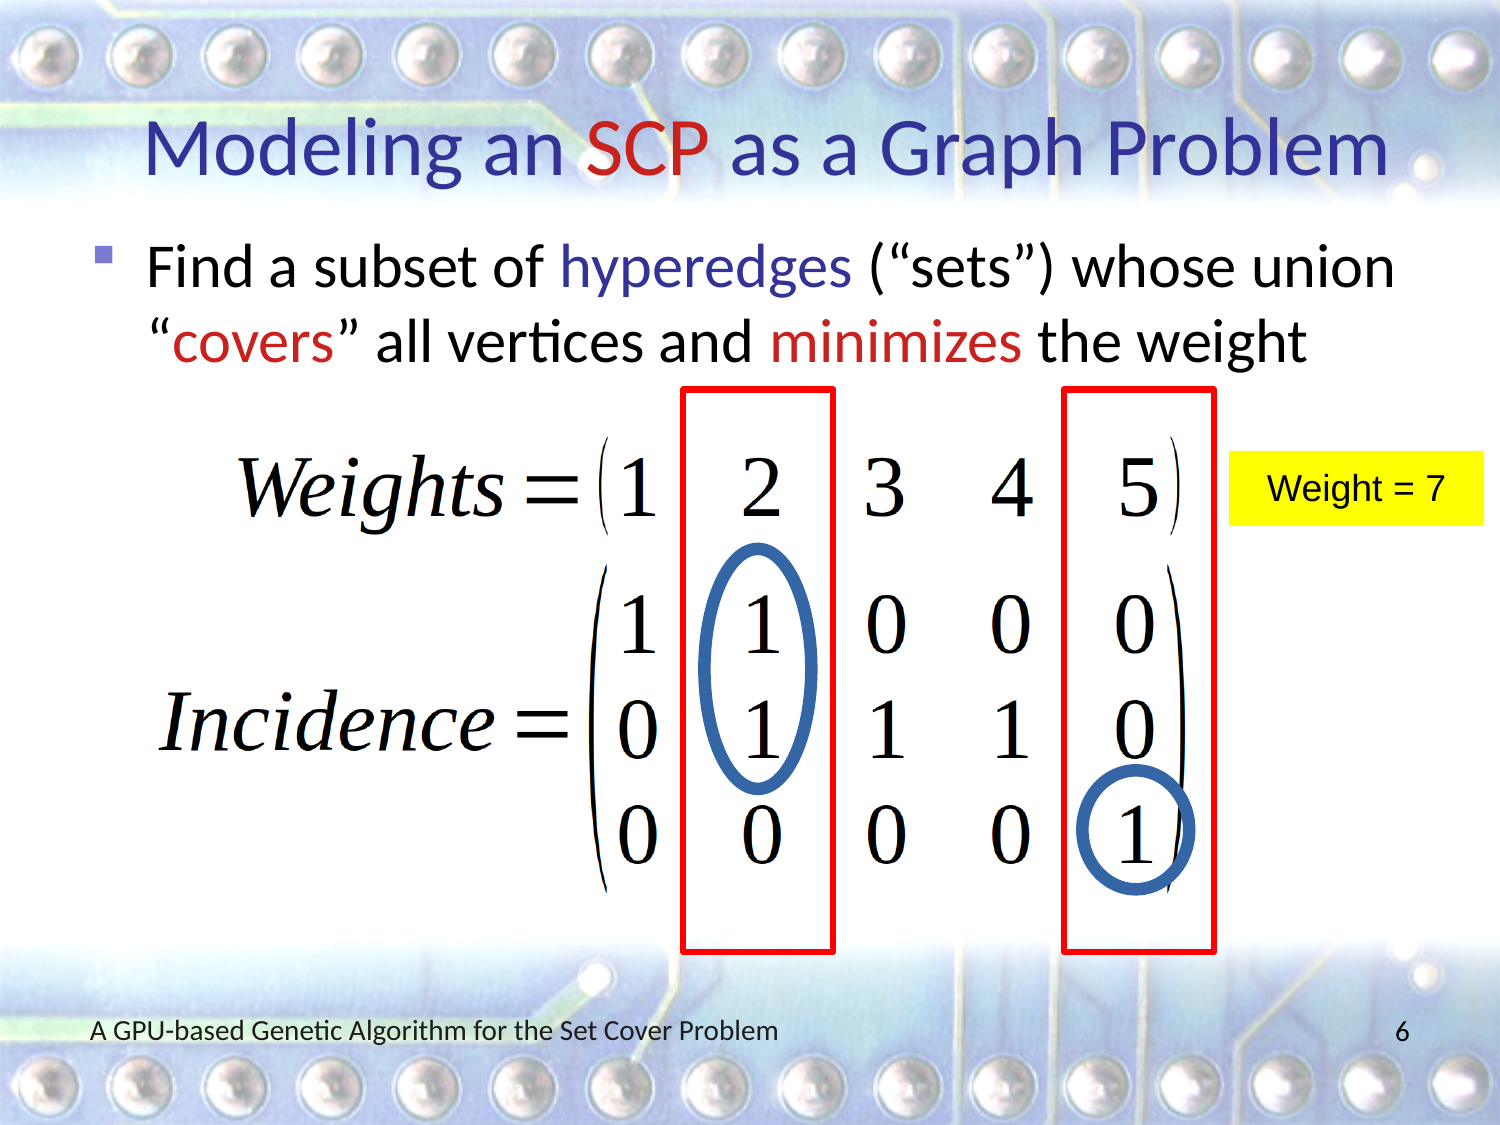

Modeling an SCP as a Graph Problem
# Find a subset of hyperedges (“sets”) whose union “covers” all vertices and minimizes the weight
Weight = 7
A GPU-based Genetic Algorithm for the Set Cover Problem
6